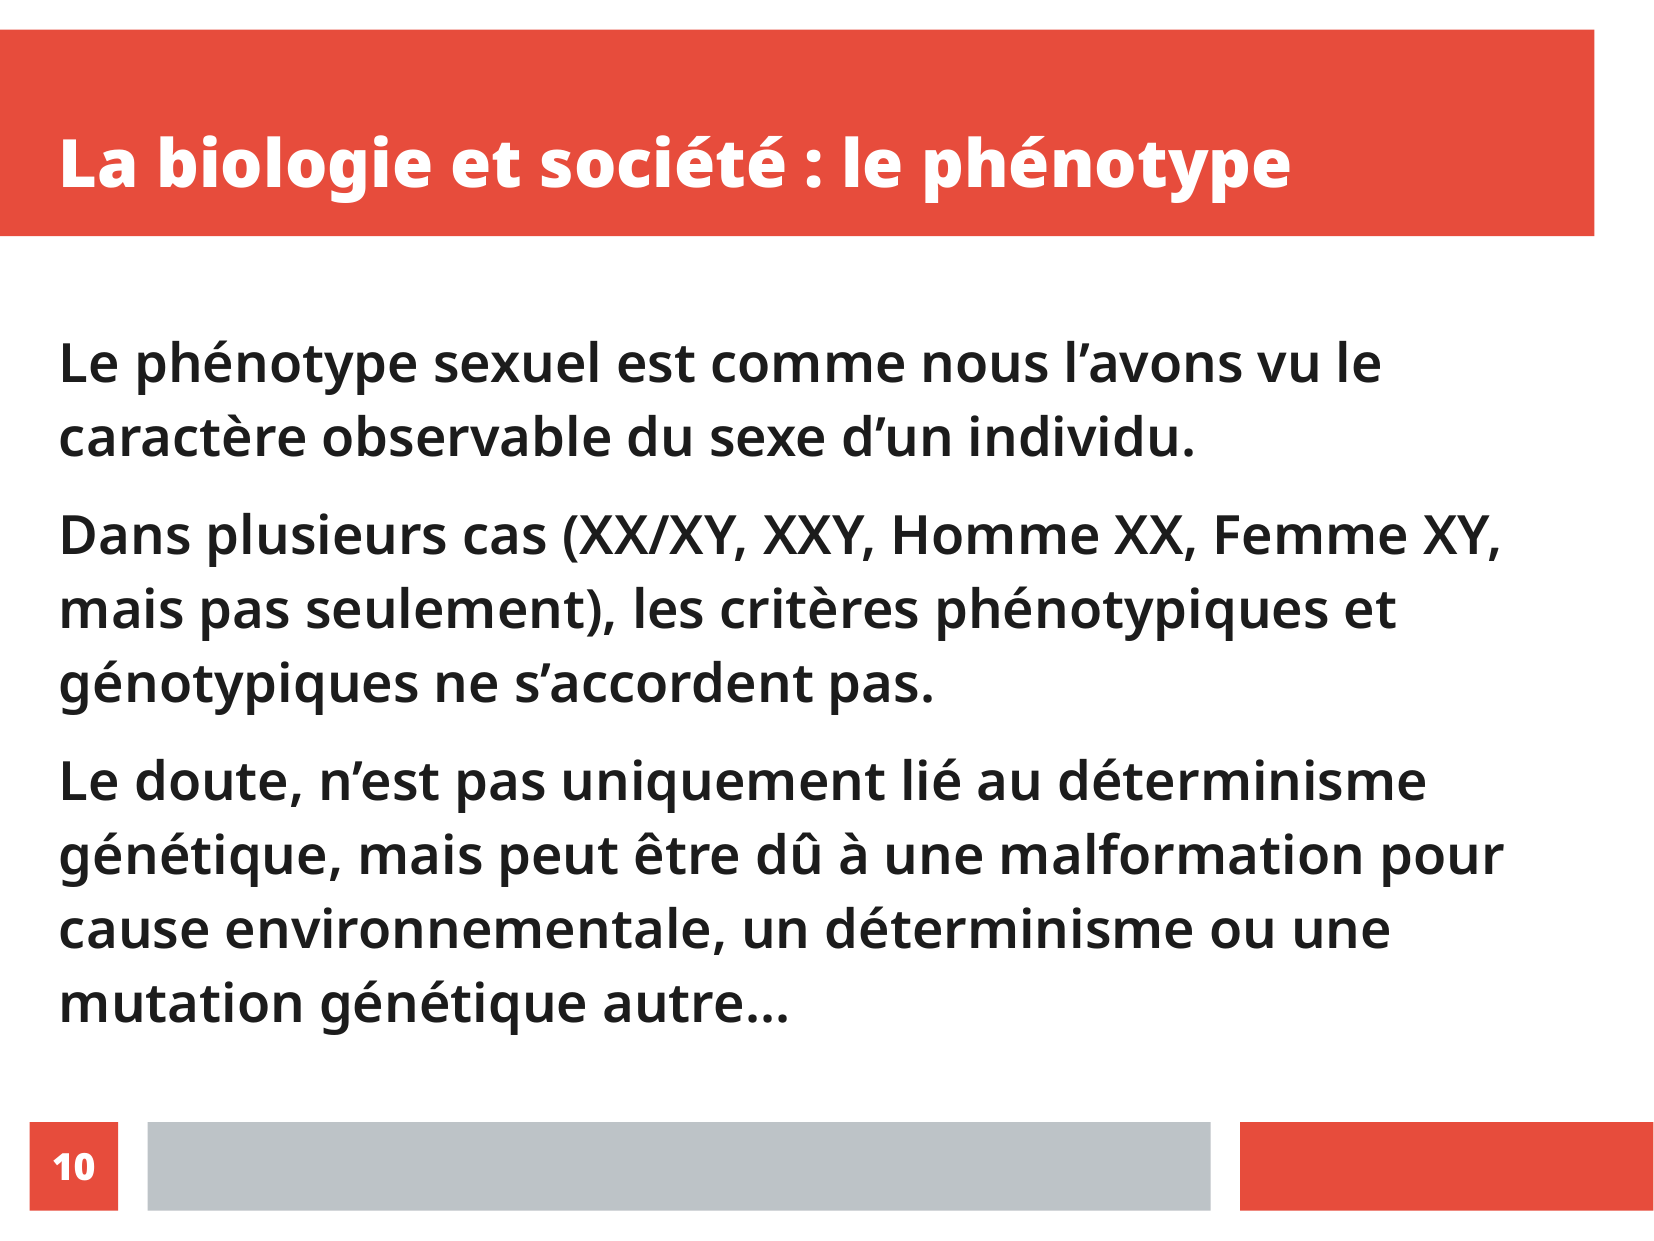

# La biologie et société : le phénotype
Le phénotype sexuel est comme nous l’avons vu le caractère observable du sexe d’un individu.
Dans plusieurs cas (XX/XY, XXY, Homme XX, Femme XY, mais pas seulement), les critères phénotypiques et génotypiques ne s’accordent pas.
Le doute, n’est pas uniquement lié au déterminisme génétique, mais peut être dû à une malformation pour cause environnementale, un déterminisme ou une mutation génétique autre...
10